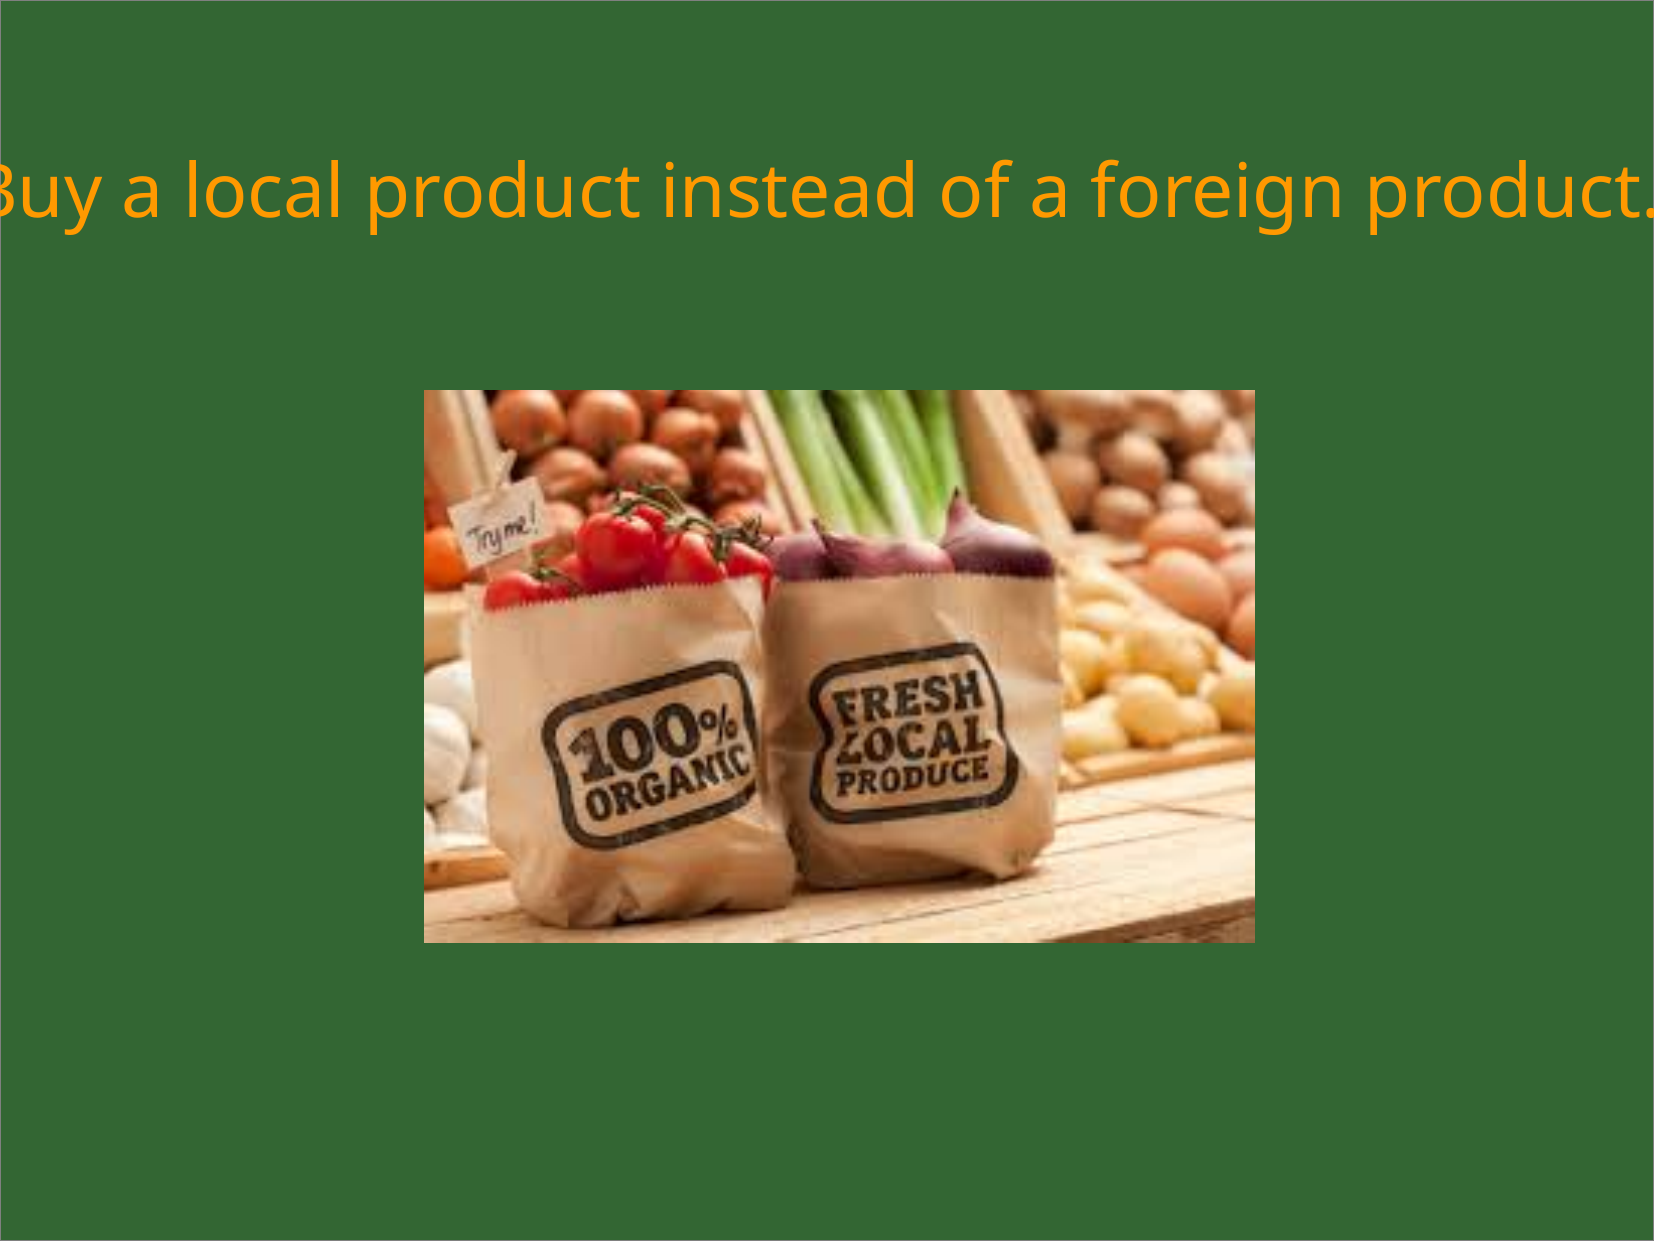

Buy a local product instead of a foreign product.